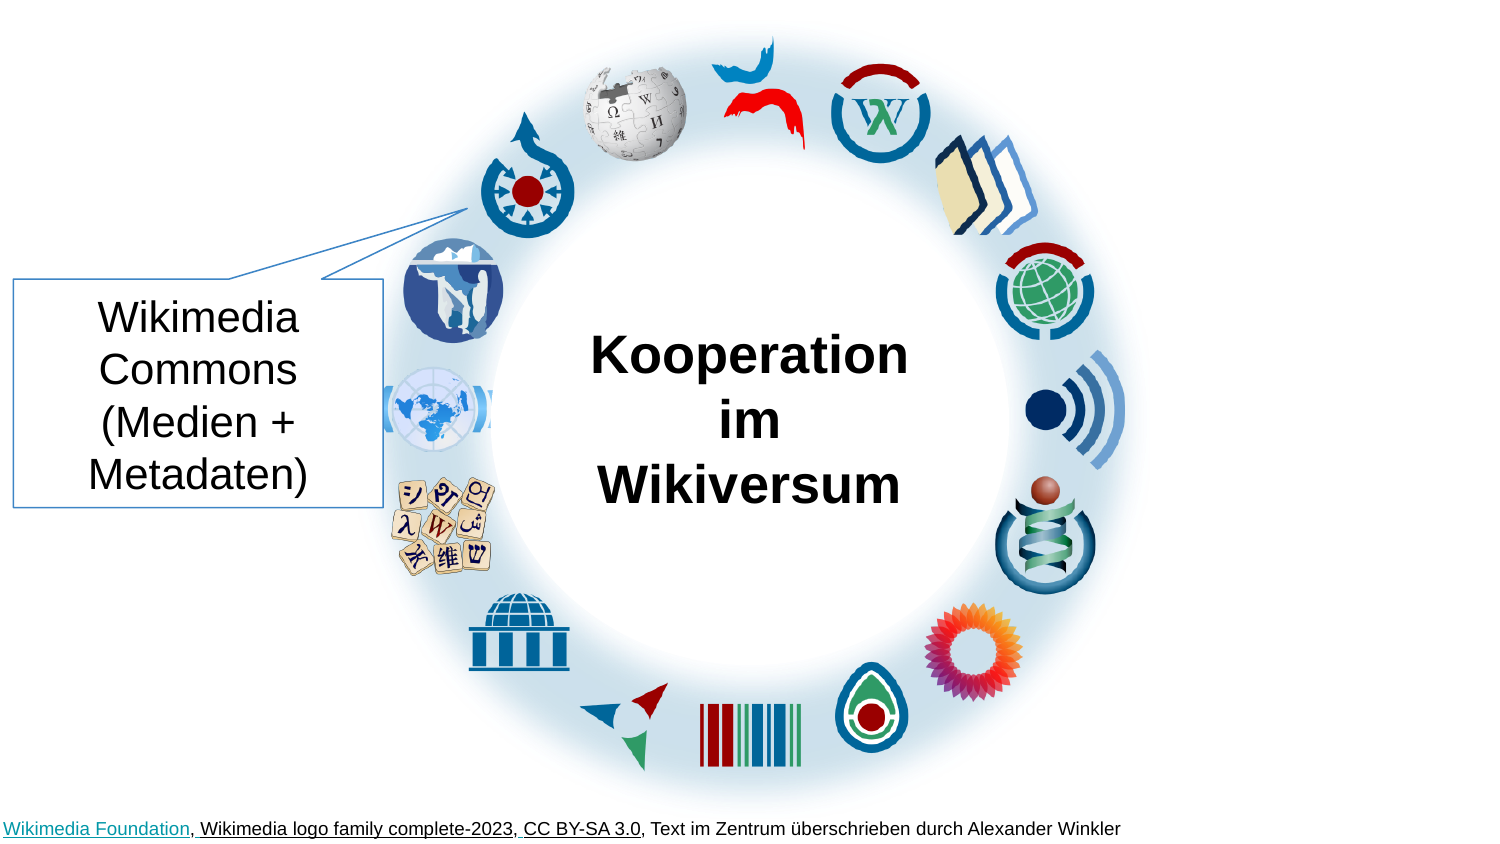

Kooperation im Wikiversum
Wikimedia Commons (Medien + Metadaten)
Wikimedia Foundation, Wikimedia logo family complete-2023, CC BY-SA 3.0, Text im Zentrum überschrieben durch Alexander Winkler